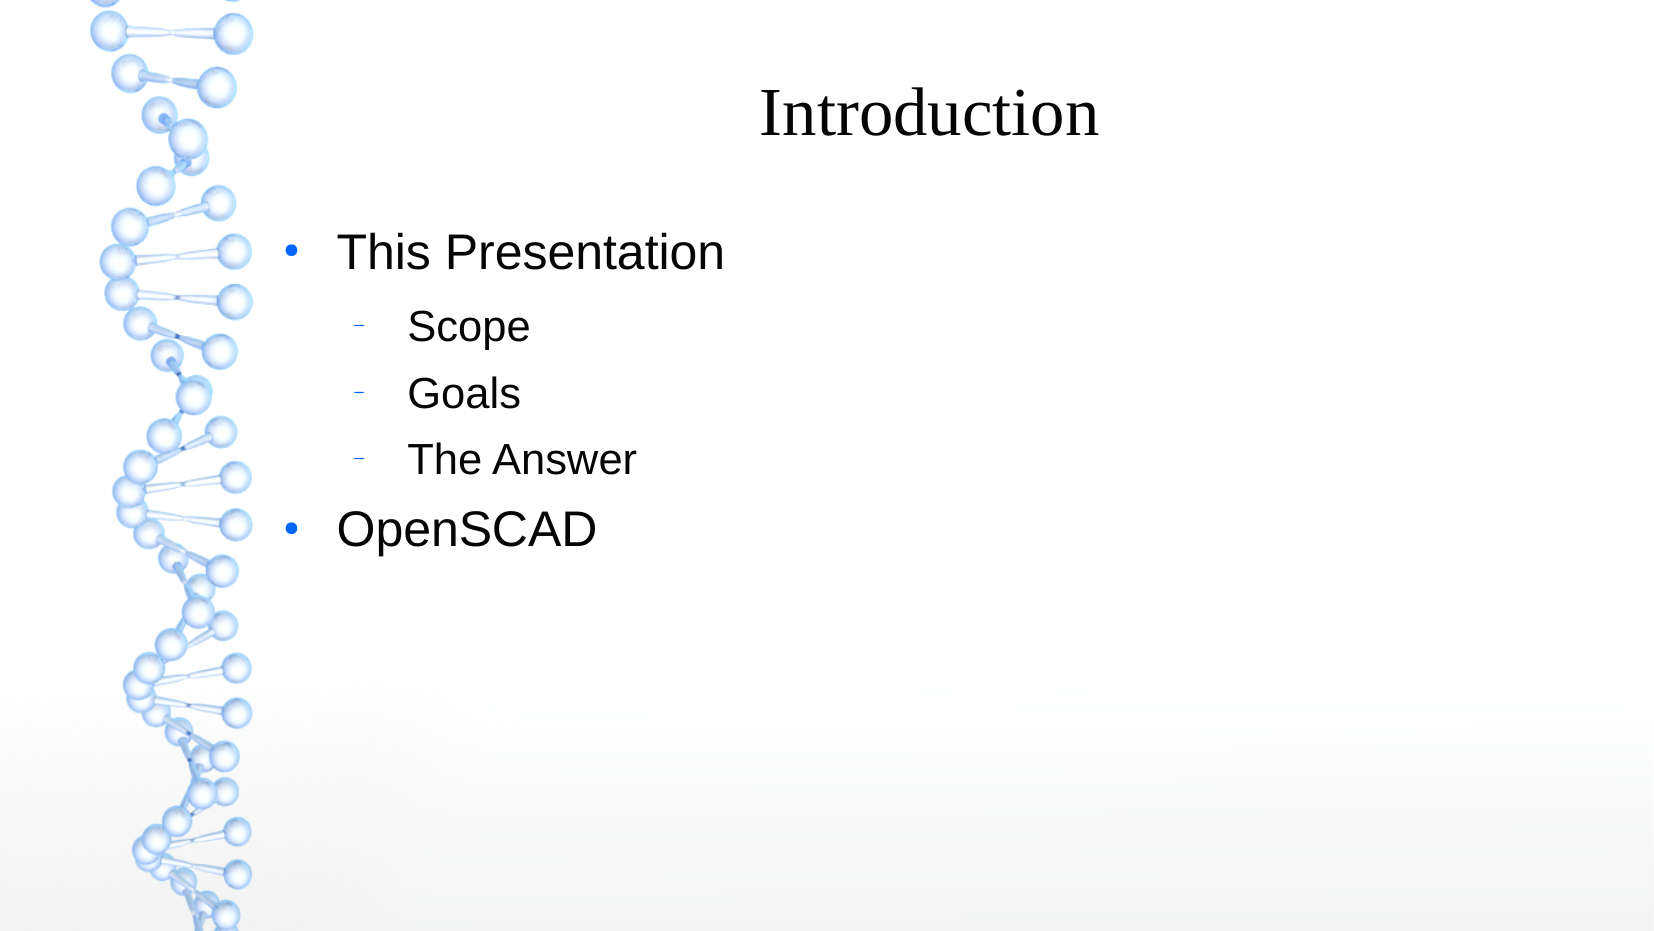

# Introduction
This Presentation
Scope
Goals
The Answer
OpenSCAD